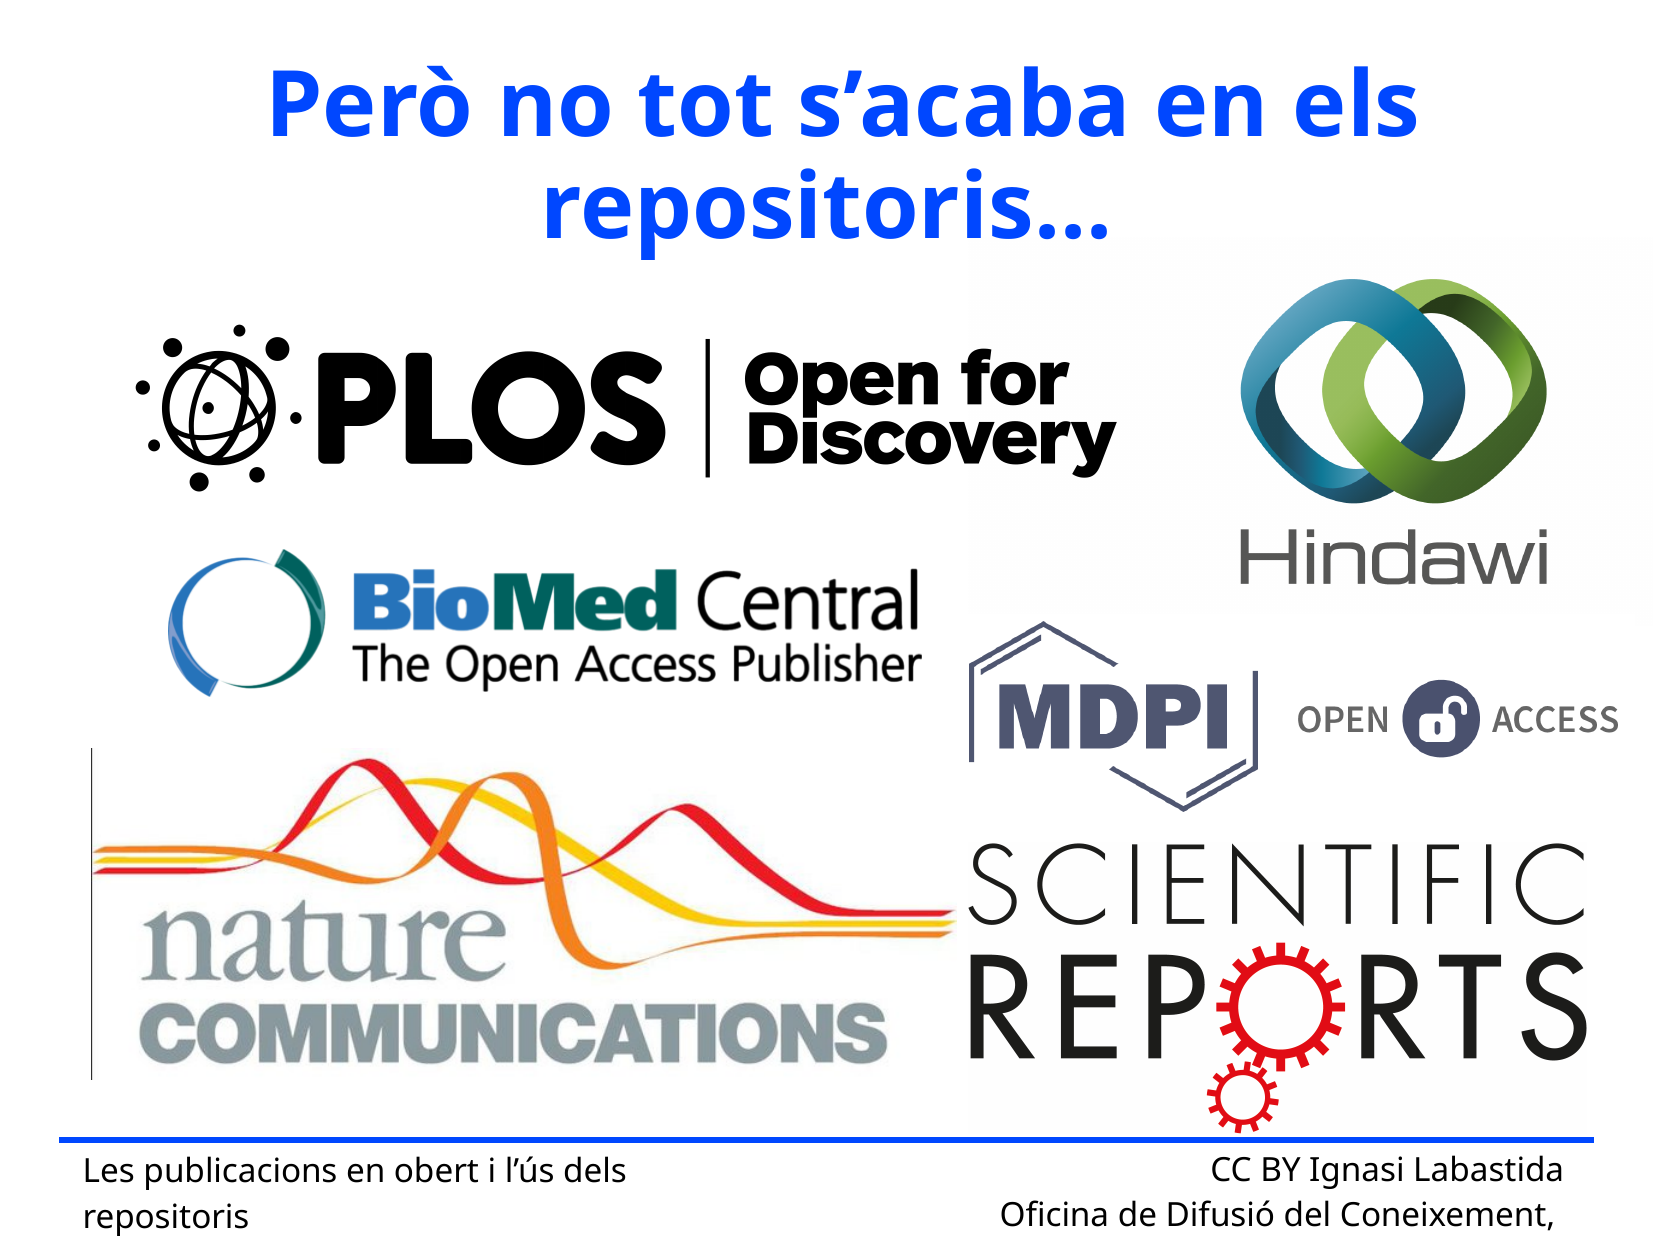

# Però no tot s’acaba en els repositoris...